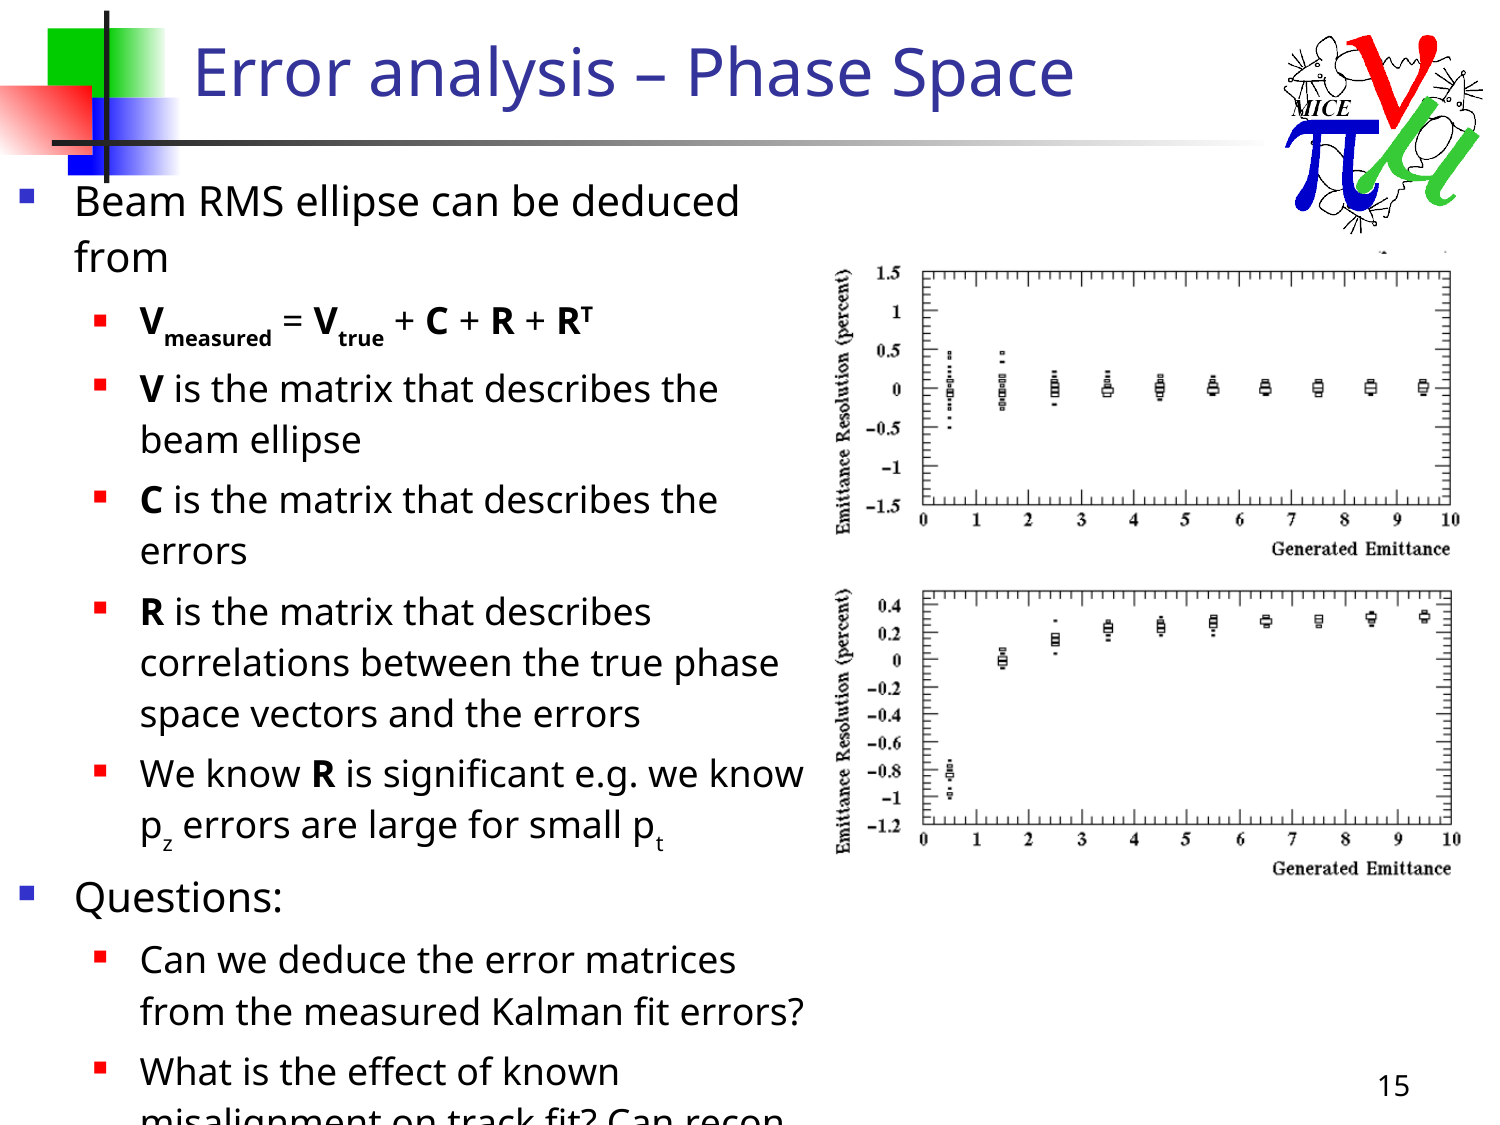

# Error analysis – Phase Space
Beam RMS ellipse can be deduced from
Vmeasured = Vtrue + C + R + RT
V is the matrix that describes the beam ellipse
C is the matrix that describes the errors
R is the matrix that describes correlations between the true phase space vectors and the errors
We know R is significant e.g. we know pz errors are large for small pt
Questions:
Can we deduce the error matrices from the measured Kalman fit errors?
What is the effect of known misalignment on track fit? Can recon cope?
15